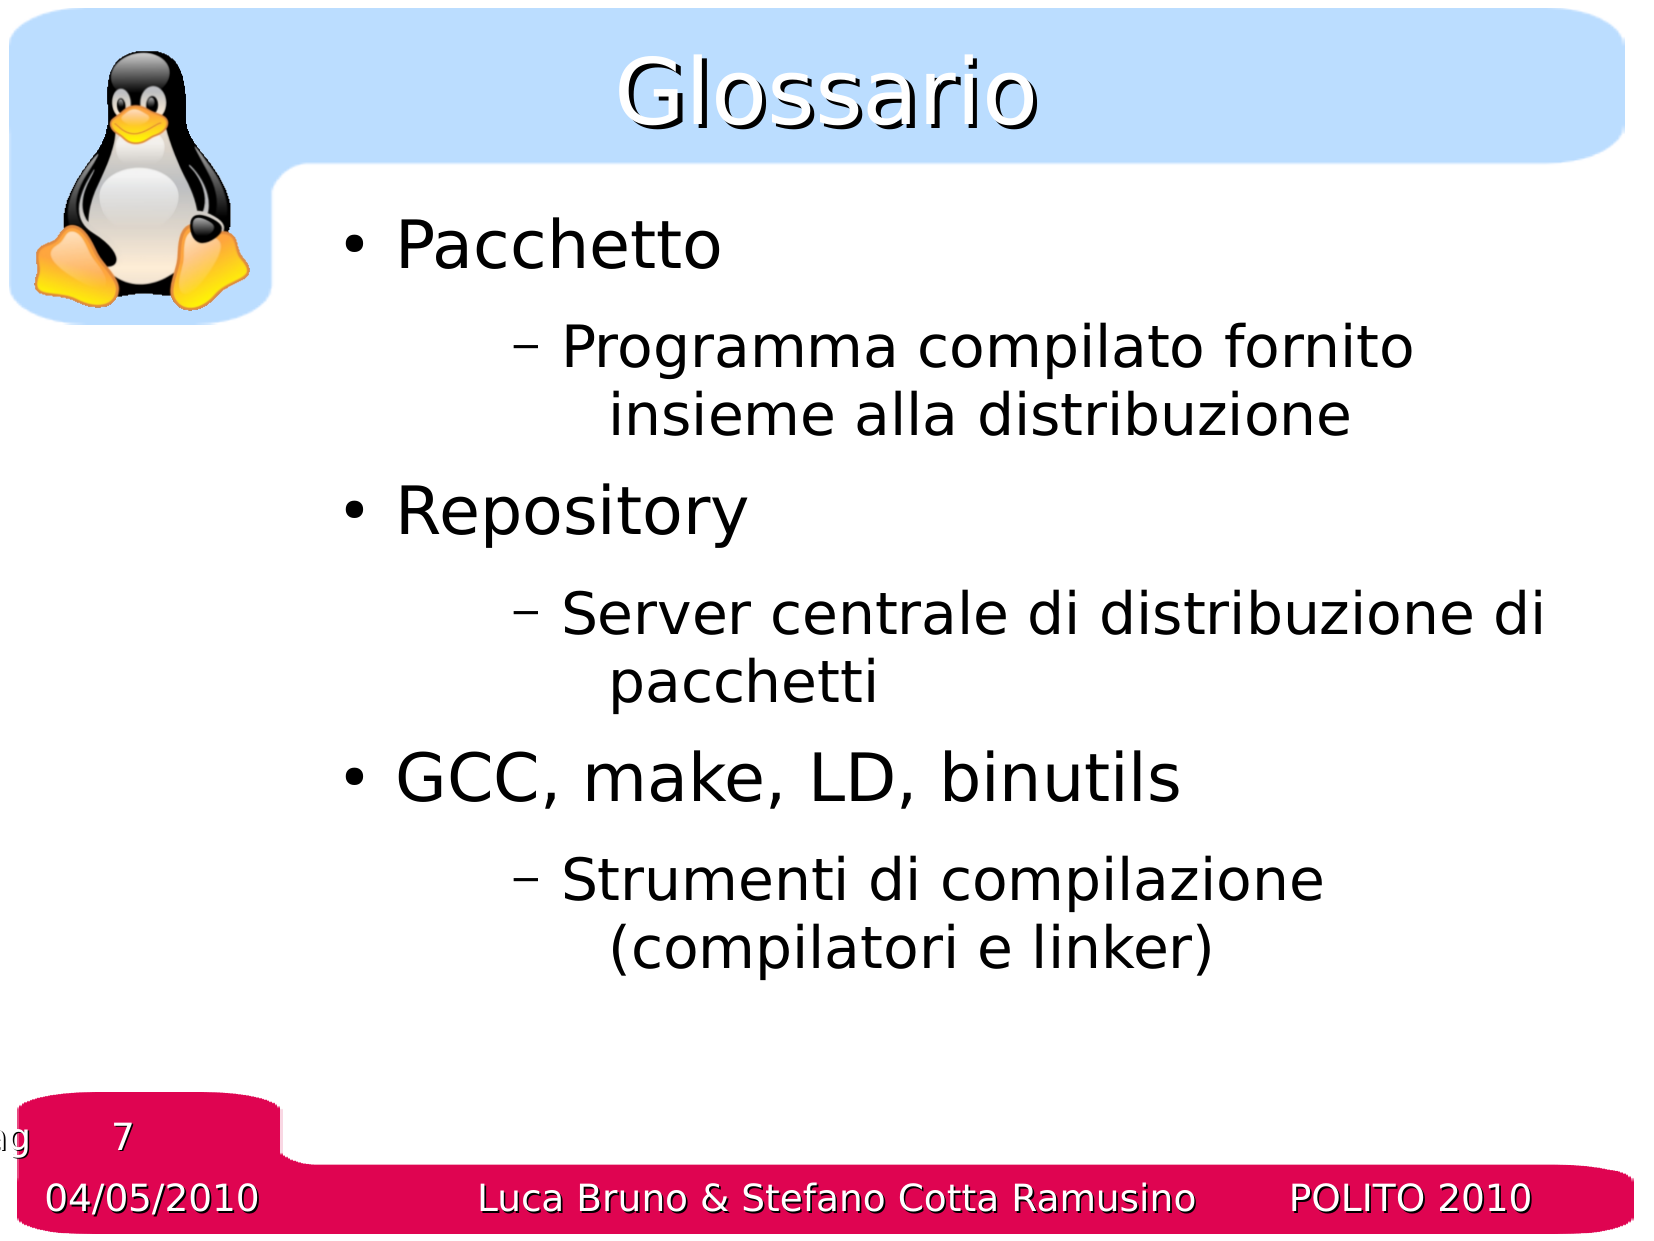

# Glossario
Pacchetto
Programma compilato fornito insieme alla distribuzione
Repository
Server centrale di distribuzione di pacchetti
GCC, make, LD, binutils
Strumenti di compilazione (compilatori e linker)
Pag
Luca Bruno & Stefano Cotta Ramusino 		POLITO 2010
04/05/2010